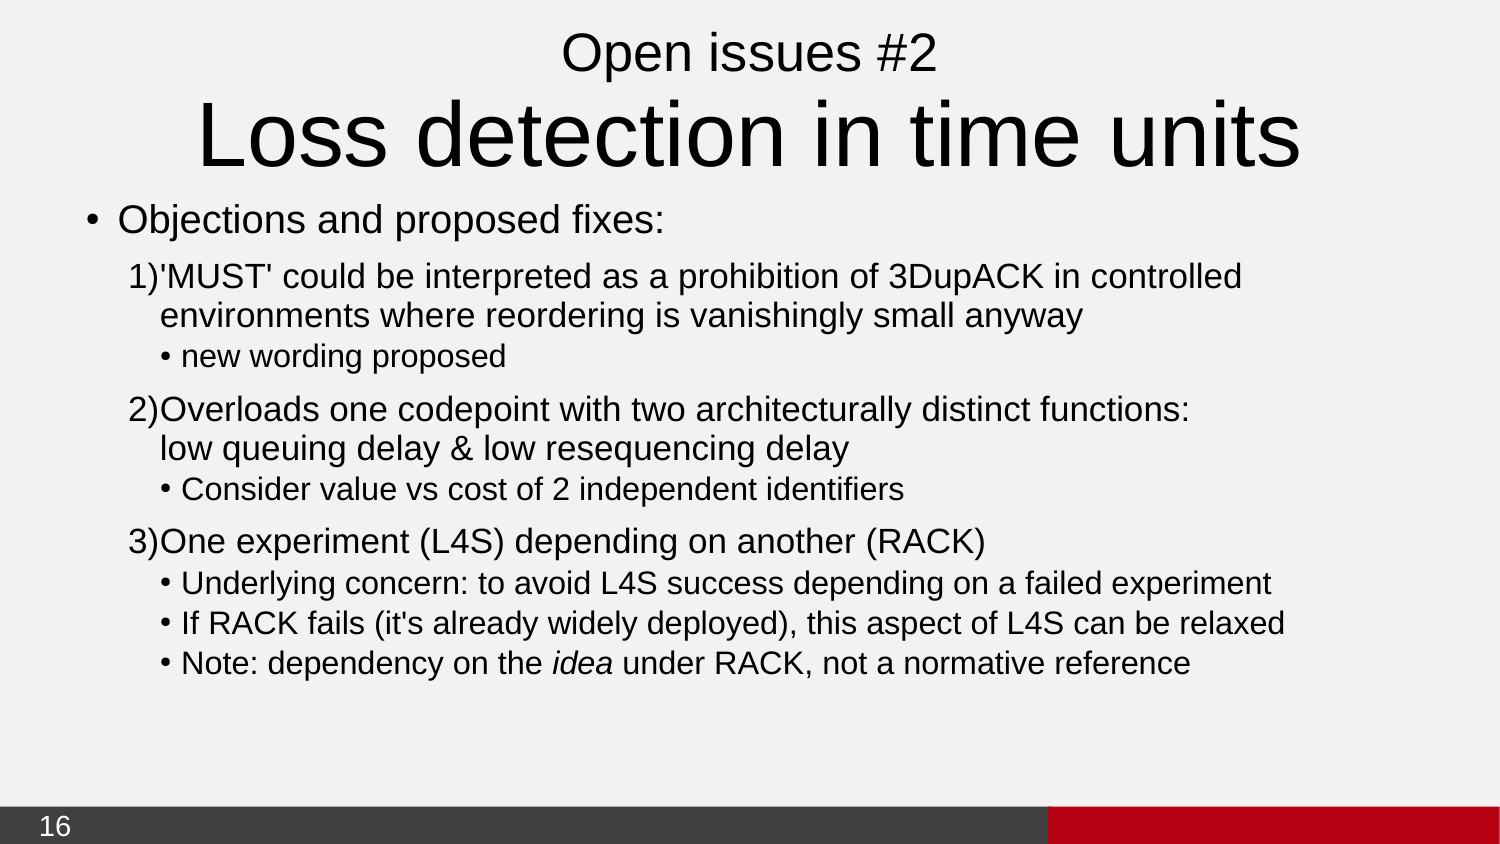

# Open issues #2 Loss detection in time units
Objections and proposed fixes:
'MUST' could be interpreted as a prohibition of 3DupACK in controlled environments where reordering is vanishingly small anyway
new wording proposed
Overloads one codepoint with two architecturally distinct functions:
low queuing delay & low resequencing delay
Consider value vs cost of 2 independent identifiers
One experiment (L4S) depending on another (RACK)
Underlying concern: to avoid L4S success depending on a failed experiment
If RACK fails (it's already widely deployed), this aspect of L4S can be relaxed
Note: dependency on the idea under RACK, not a normative reference
16